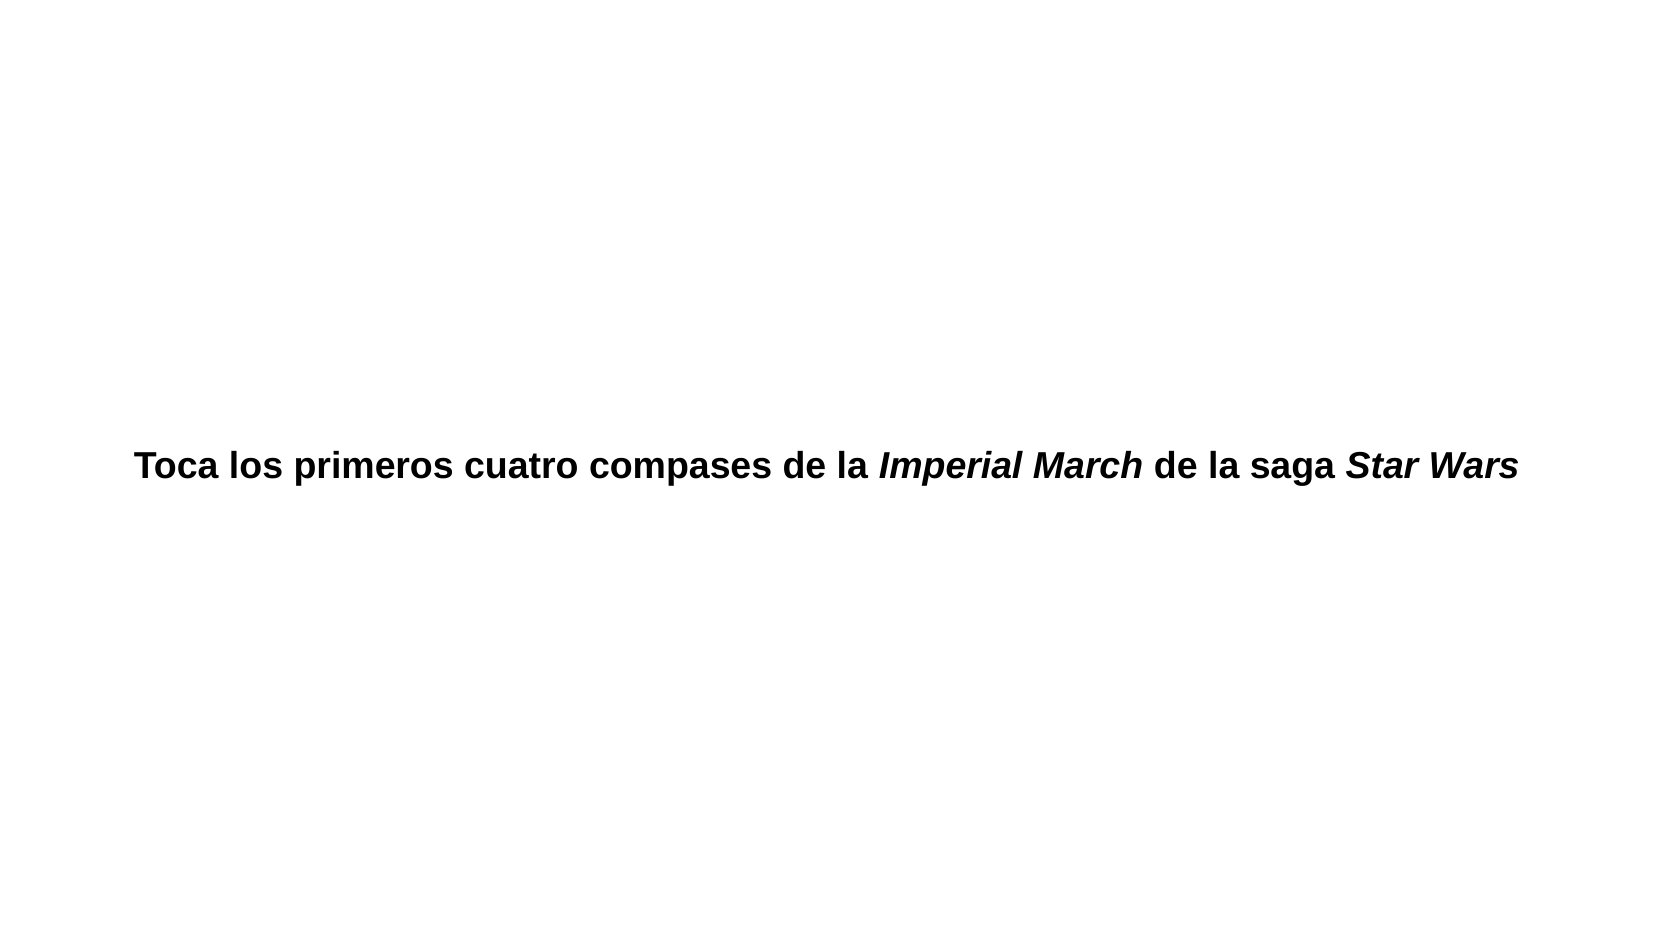

Toca los primeros cuatro compases de la Imperial March de la saga Star Wars